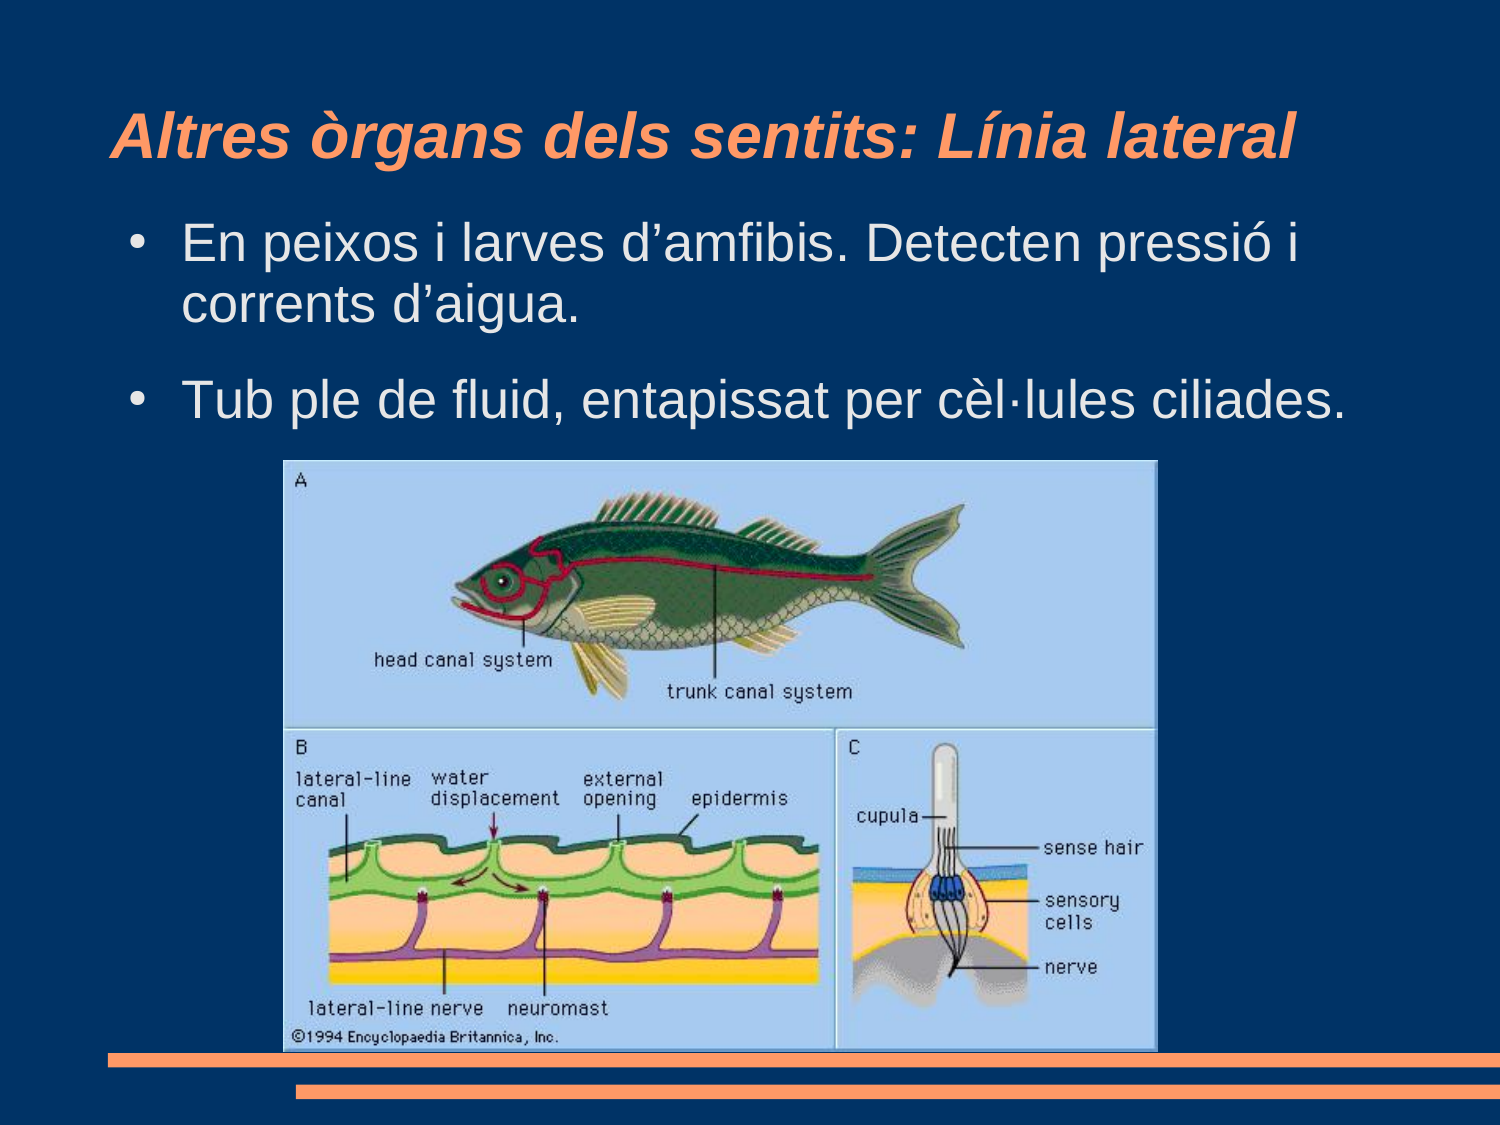

# Altres òrgans dels sentits: Línia lateral
En peixos i larves d’amfibis. Detecten pressió i corrents d’aigua.
Tub ple de fluid, entapissat per cèl·lules ciliades.